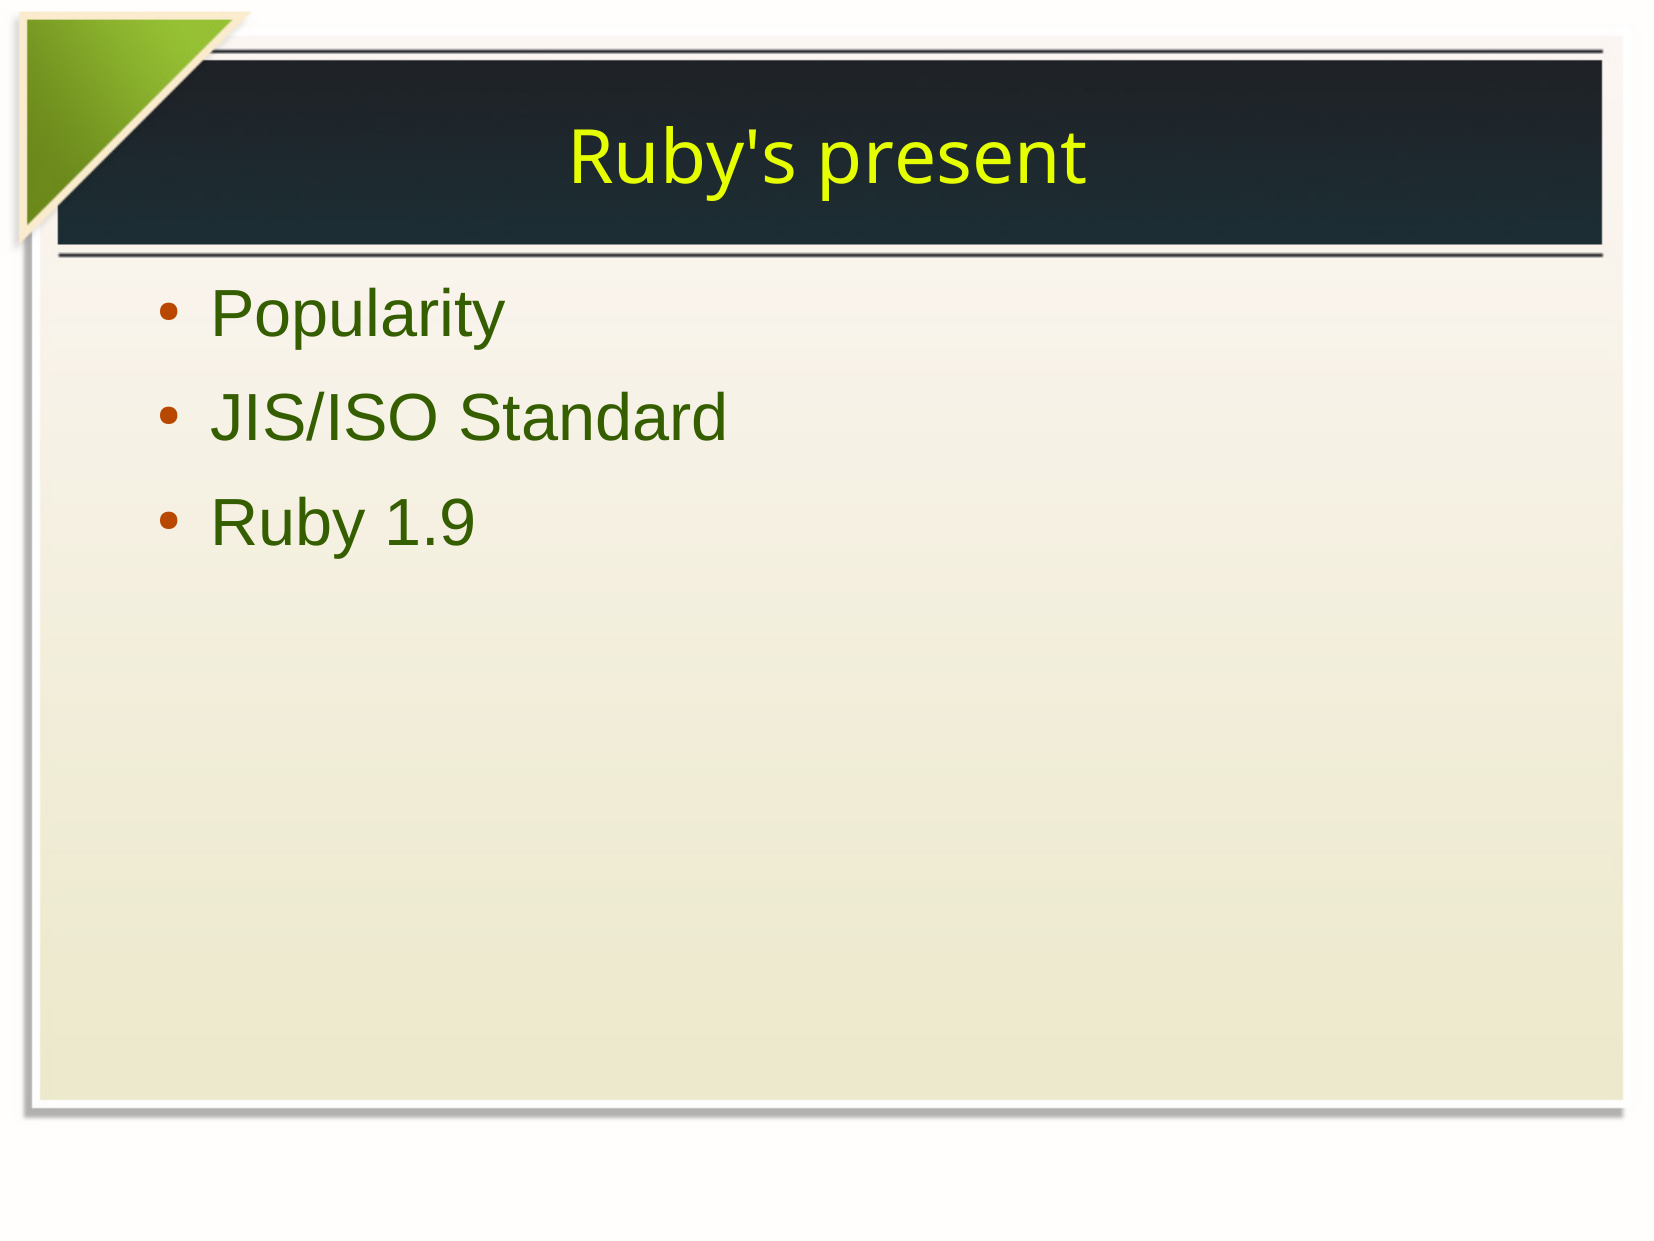

# Ruby's present
Popularity
JIS/ISO Standard
Ruby 1.9